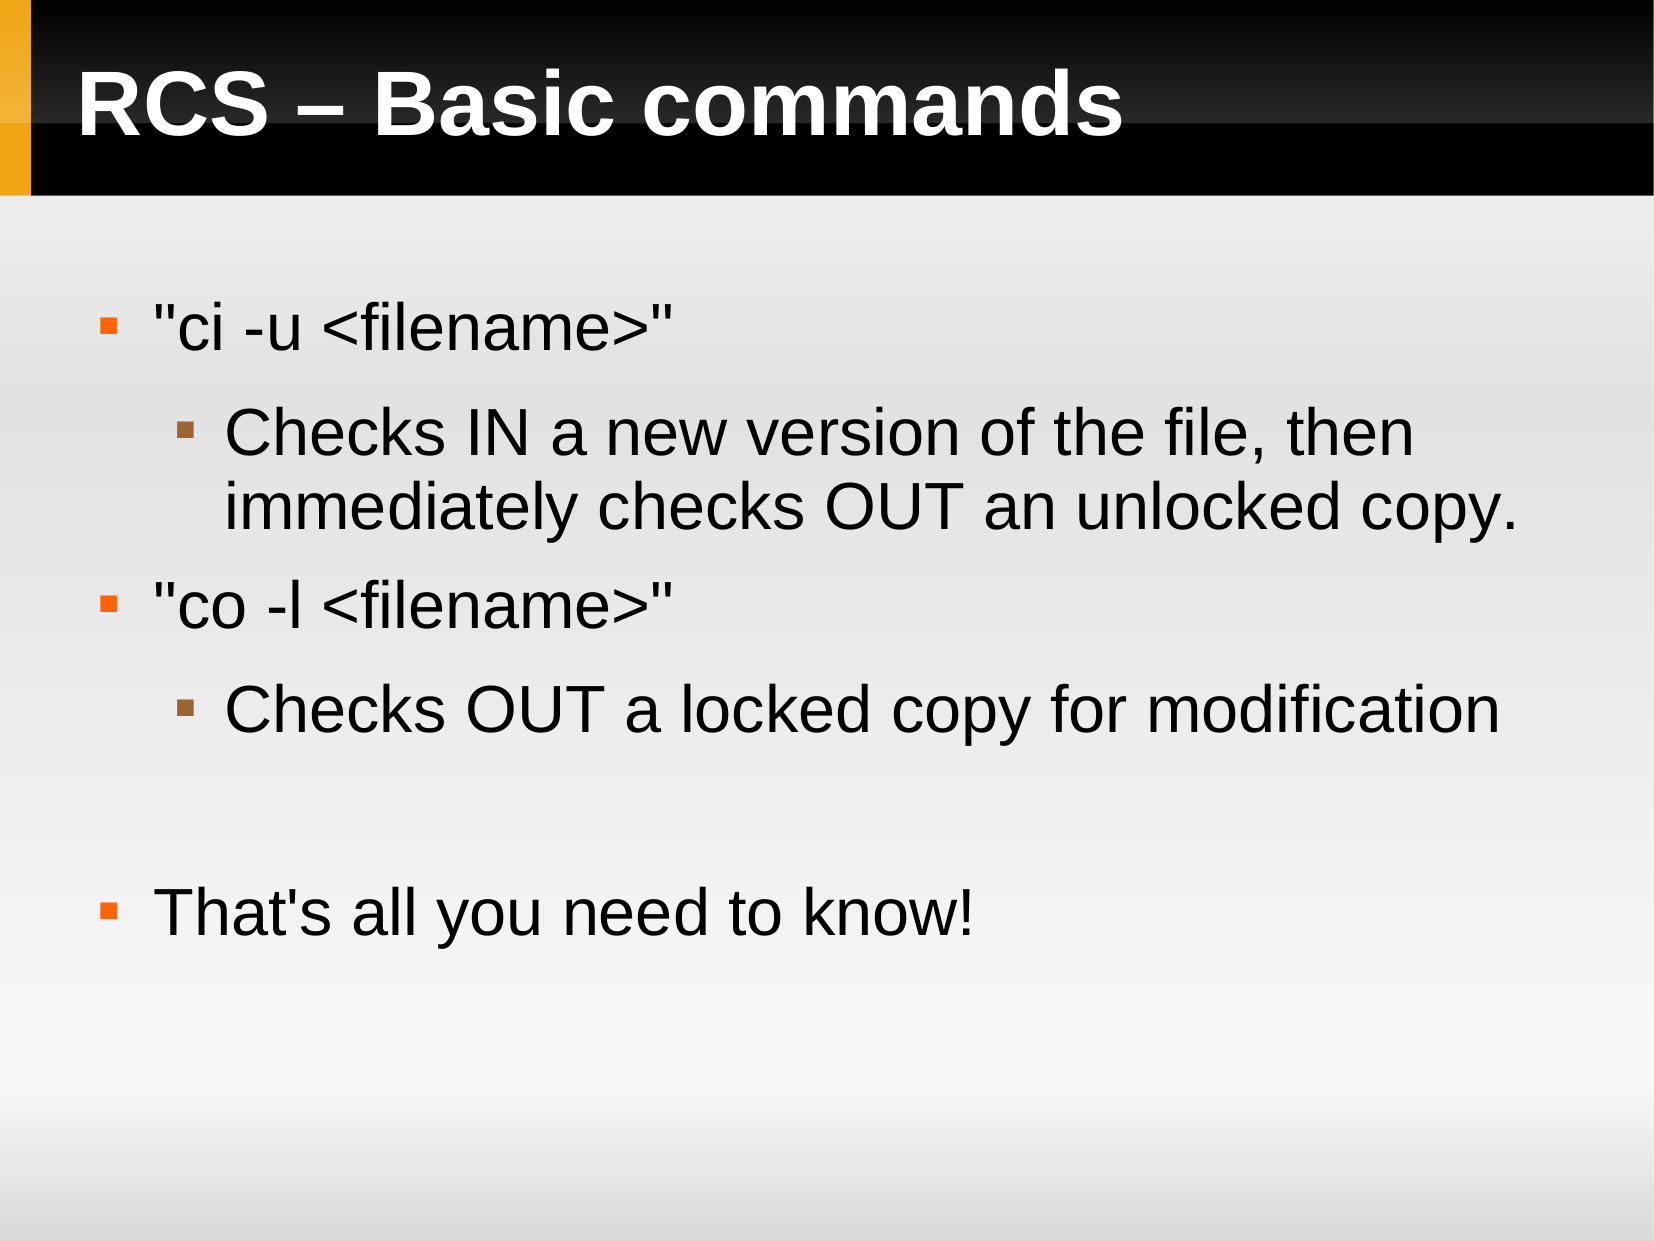

# RCS – Basic commands
"ci -u <filename>"
Checks IN a new version of the file, then immediately checks OUT an unlocked copy.
"co -l <filename>"
Checks OUT a locked copy for modification
That's all you need to know!